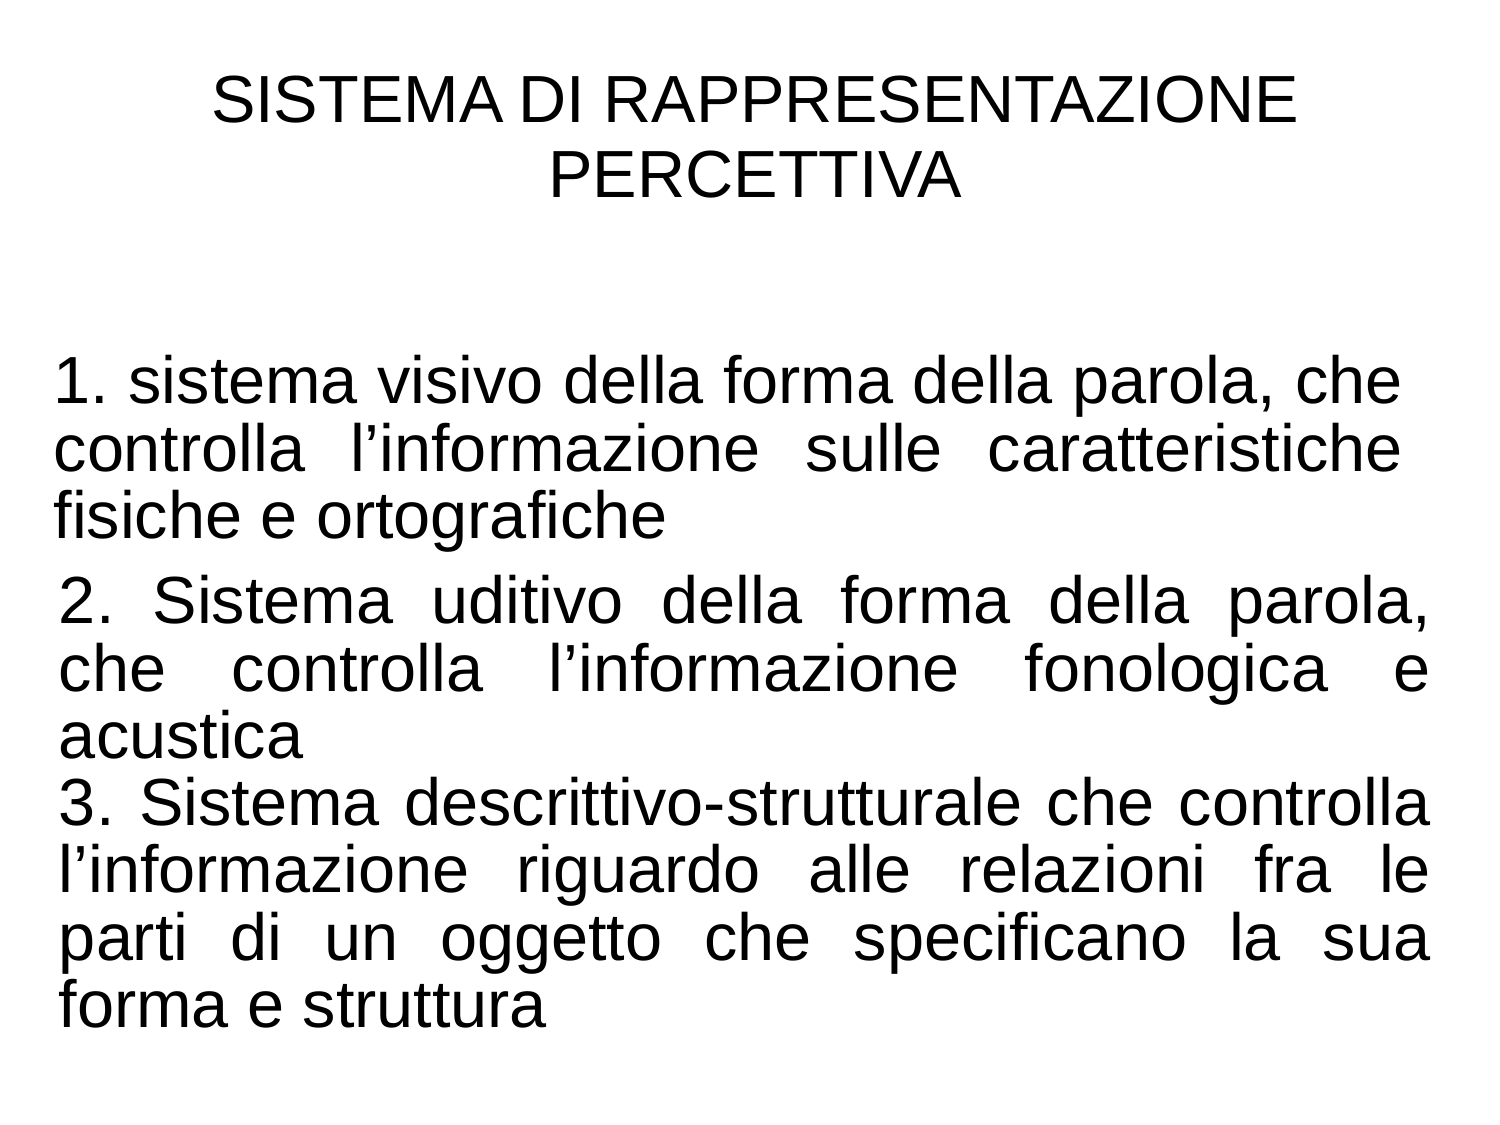

# SISTEMA DI RAPPRESENTAZIONE PERCETTIVA
1. sistema visivo della forma della parola, che controlla l’informazione sulle caratteristiche fisiche e ortografiche
2. Sistema uditivo della forma della parola, che controlla l’informazione fonologica e acustica
3. Sistema descrittivo-strutturale che controlla l’informazione riguardo alle relazioni fra le parti di un oggetto che specificano la sua forma e struttura